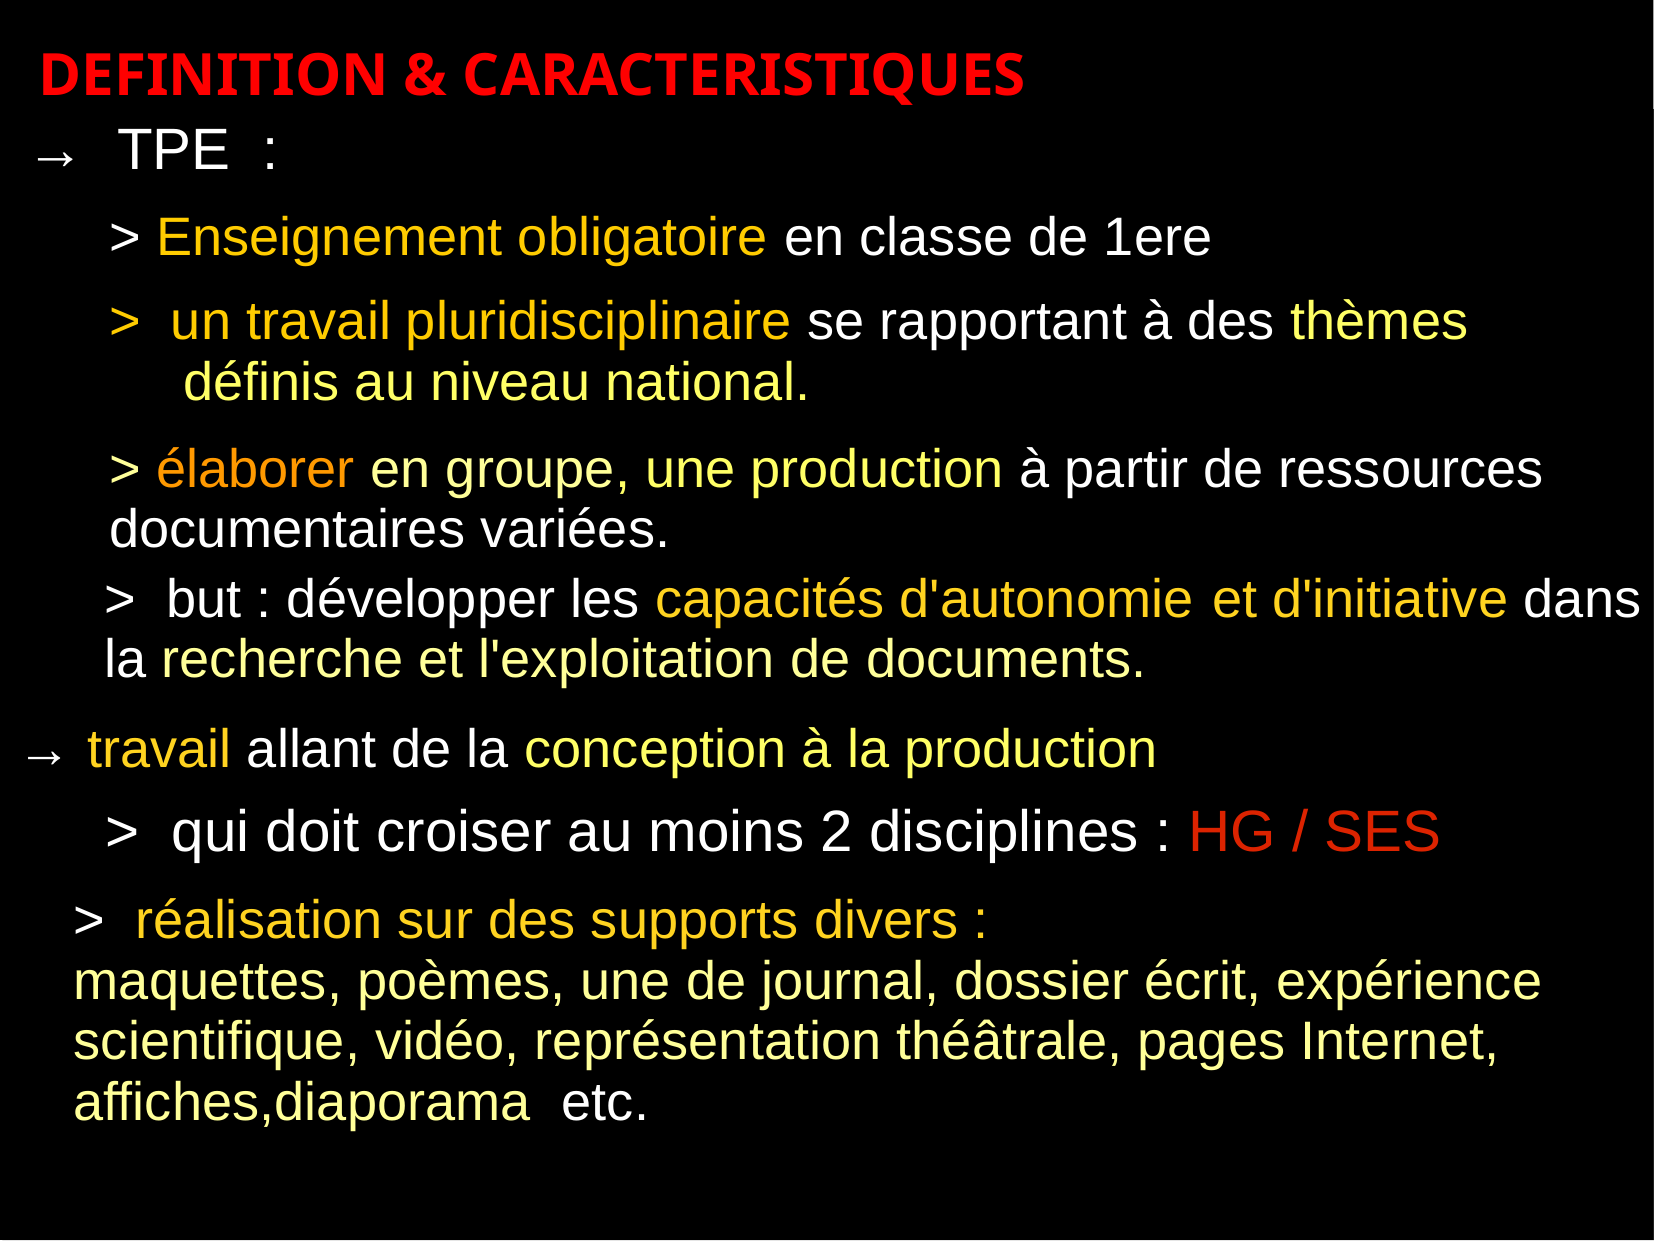

1 DOSSIER
Arrêté 12-6-2015
DEFINITION & CARACTERISTIQUES
→ TPE :
> Enseignement obligatoire en classe de 1ere
> un travail pluridisciplinaire se rapportant à des thèmes 			définis au niveau national.
> élaborer en groupe, une production à partir de ressources documentaires variées.
> but : développer les capacités d'autonomie 	et d'initiative dans la recherche et l'exploitation de documents.
→ travail allant de la conception à la production
> qui doit croiser au moins 2 disciplines : HG / SES
> réalisation sur des supports divers :
maquettes, poèmes, une de journal, dossier écrit, expérience scientifique, vidéo, représentation théâtrale, pages Internet, affiches,diaporama etc.
→ Les enseignants
						 suivent les élèves dans leur progression, et vérifient la pertinence des informations sélectionnées